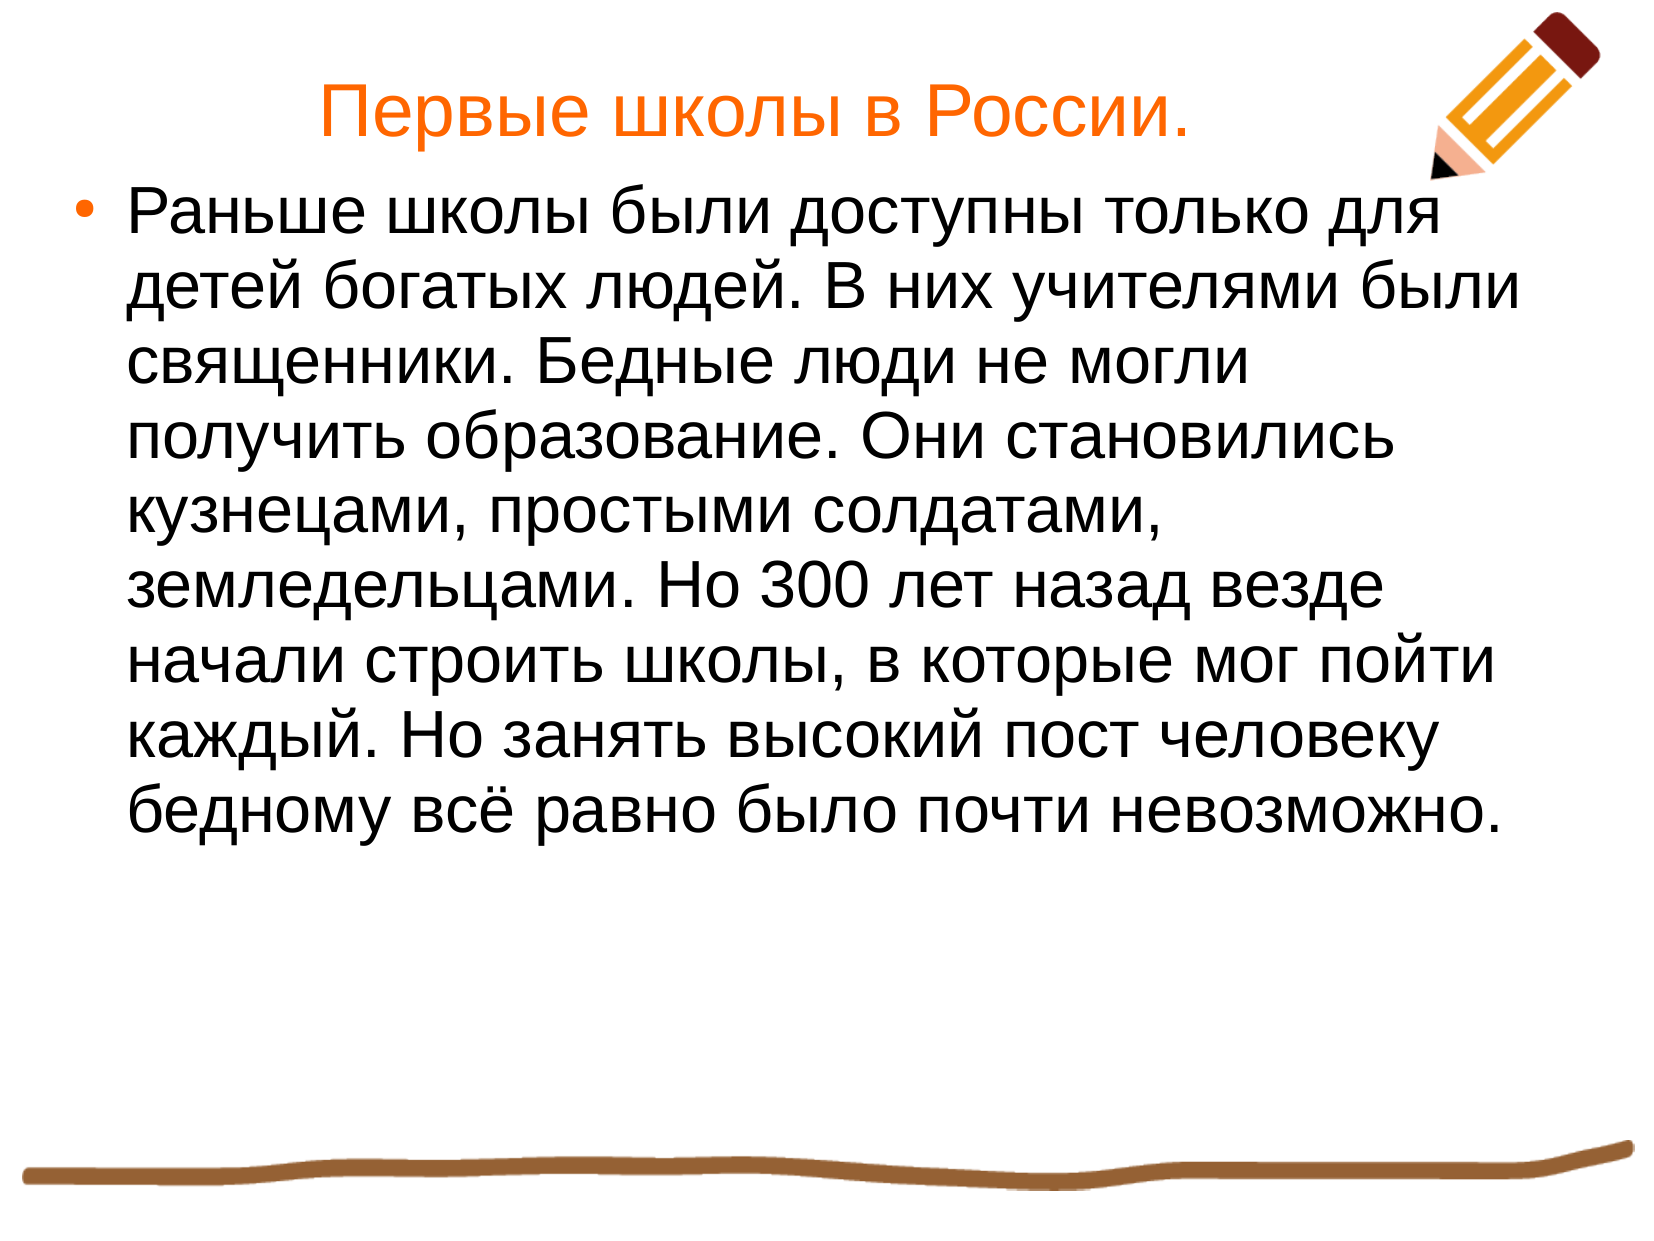

# Первые школы в России.
Раньше школы были доступны только для детей богатых людей. В них учителями были священники. Бедные люди не могли получить образование. Они становились кузнецами, простыми солдатами, земледельцами. Но 300 лет назад везде начали строить школы, в которые мог пойти каждый. Но занять высокий пост человеку бедному всё равно было почти невозможно.